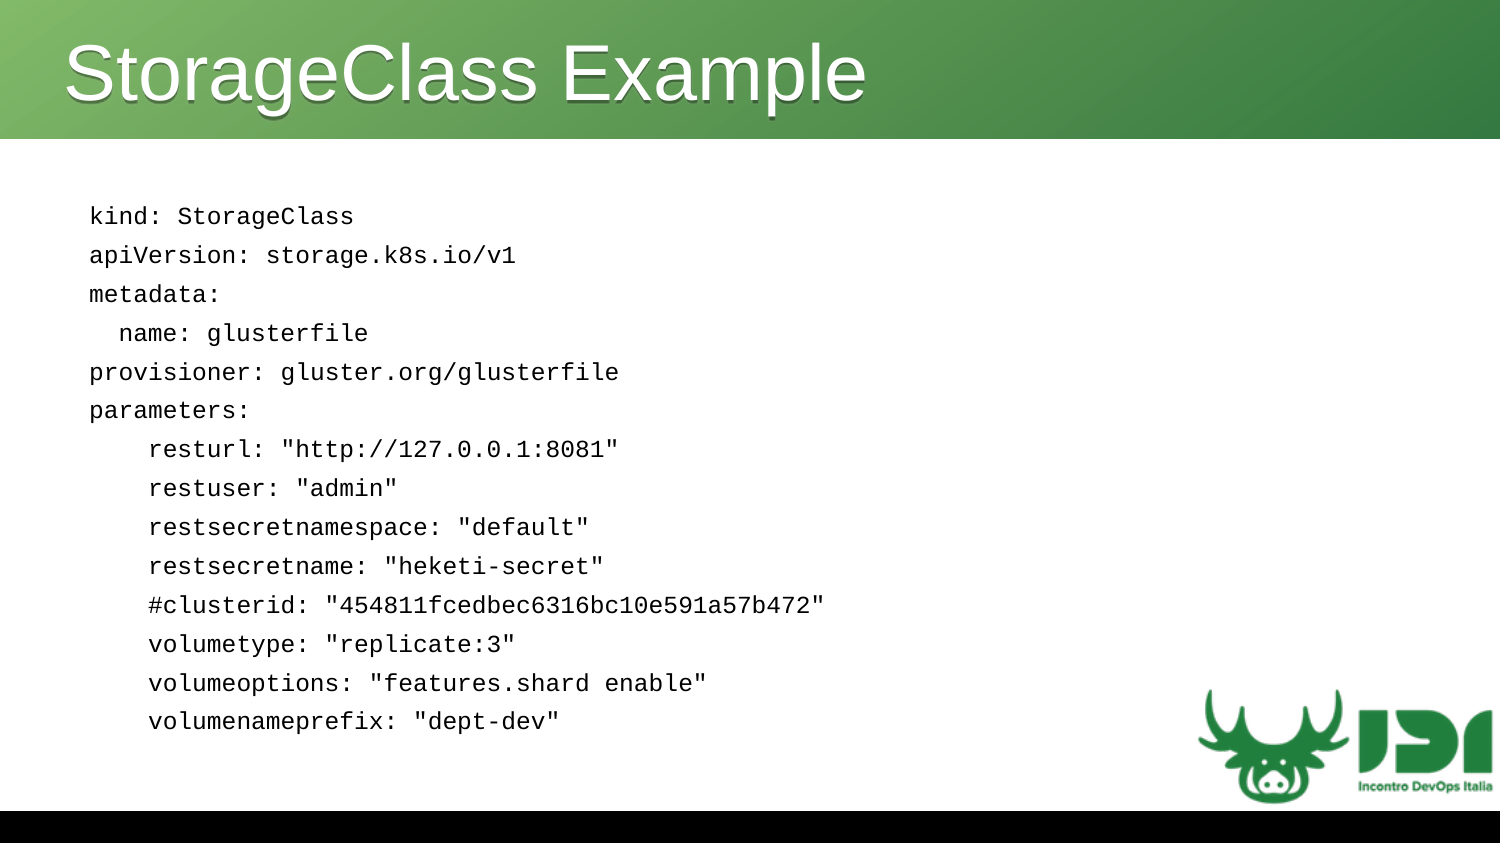

# StorageClass Example
kind: StorageClass
apiVersion: storage.k8s.io/v1
metadata:
 name: glusterfile
provisioner: gluster.org/glusterfile
parameters:
 resturl: "http://127.0.0.1:8081"
 restuser: "admin"
 restsecretnamespace: "default"
 restsecretname: "heketi-secret"
 #clusterid: "454811fcedbec6316bc10e591a57b472"
 volumetype: "replicate:3"
 volumeoptions: "features.shard enable"
 volumenameprefix: "dept-dev"